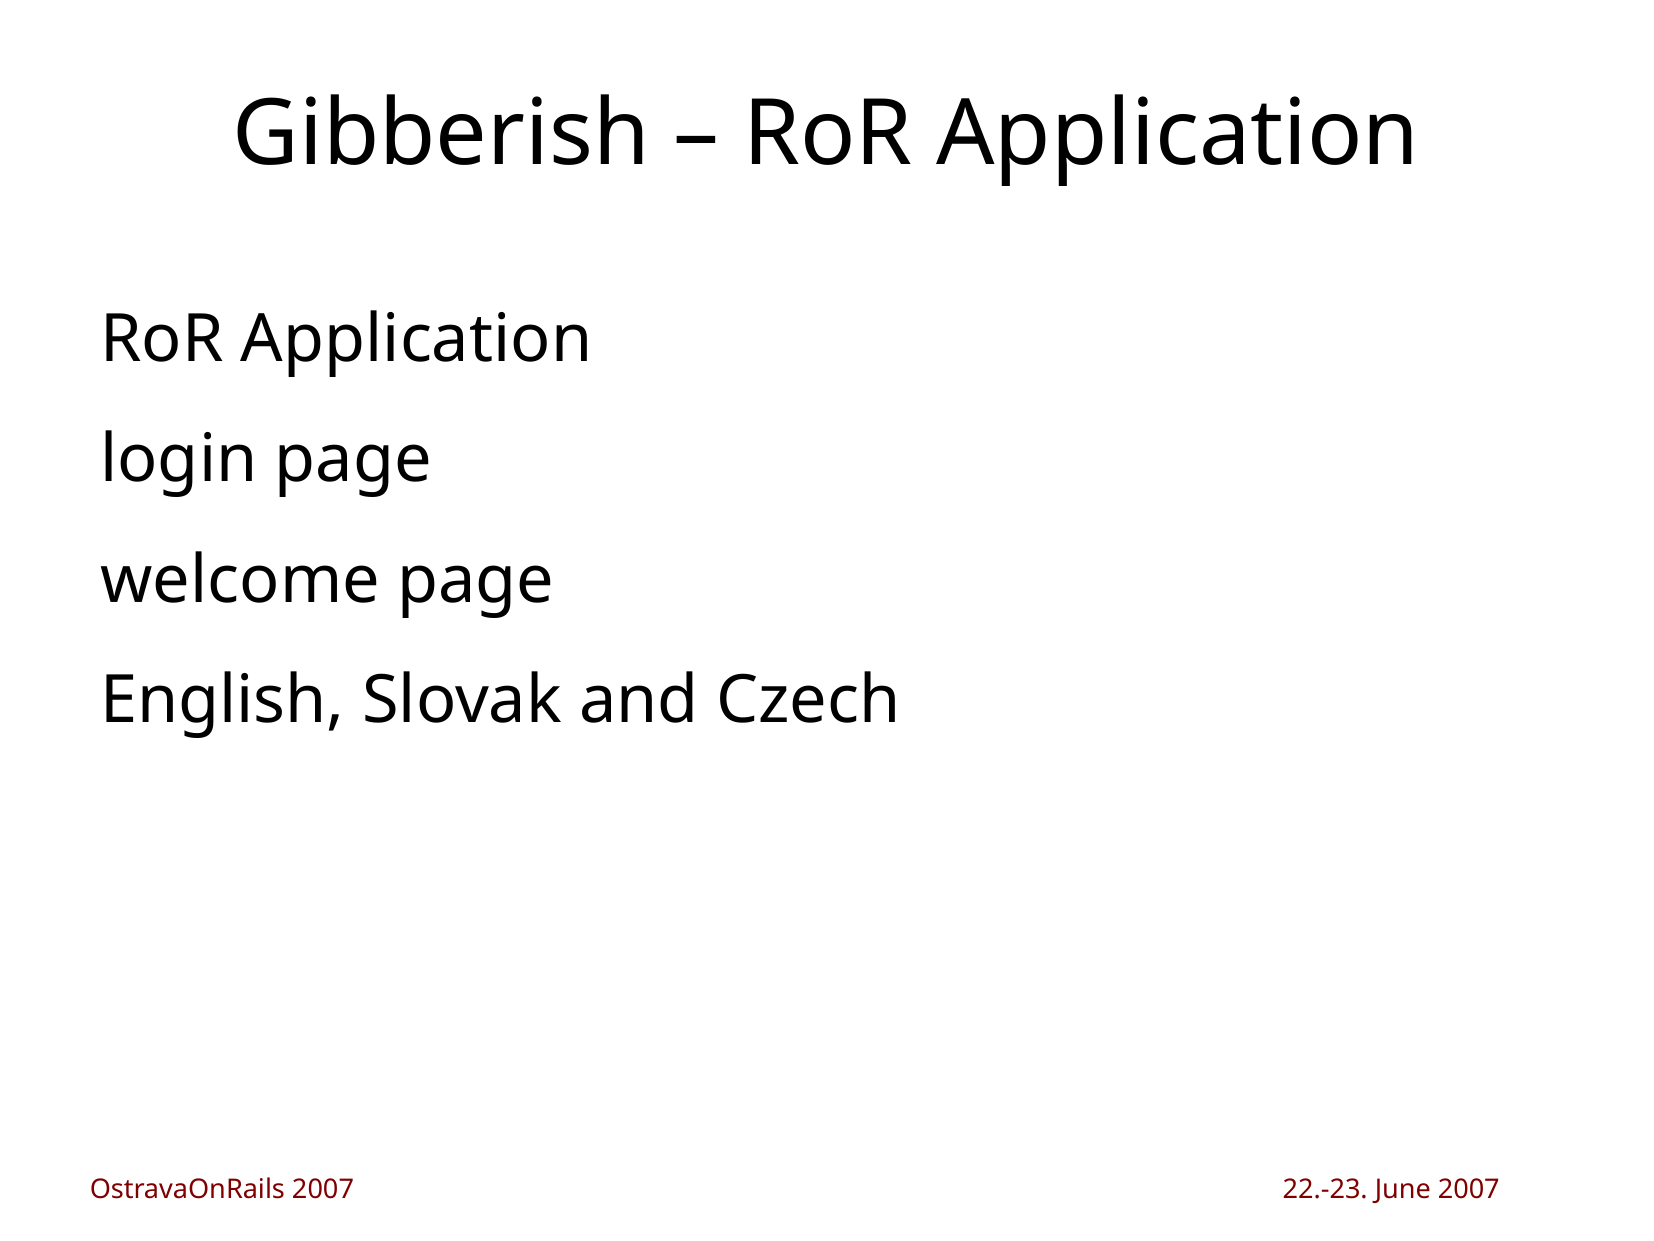

# Gibberish – RoR Application
RoR Application
login page
welcome page
English, Slovak and Czech